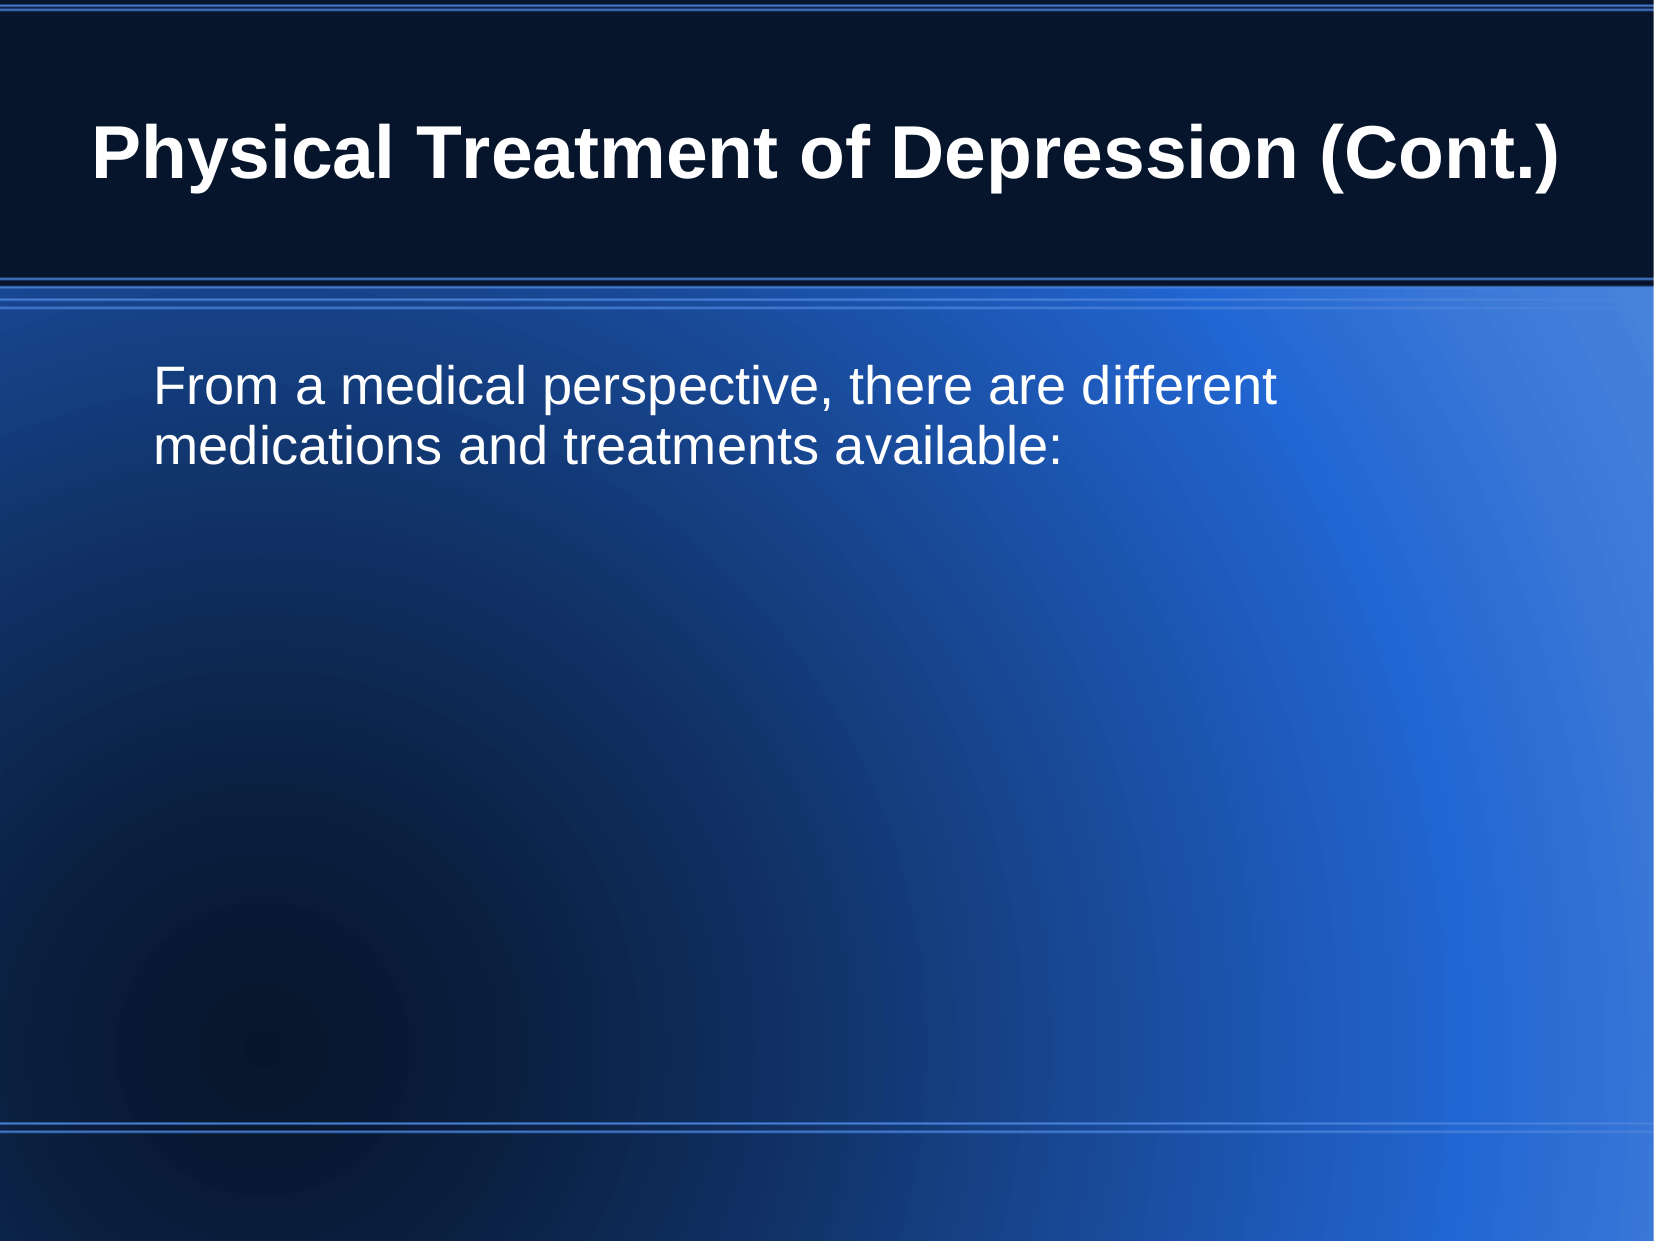

# Physical Treatment of Depression (Cont.)
From a medical perspective, there are different medications and treatments available: